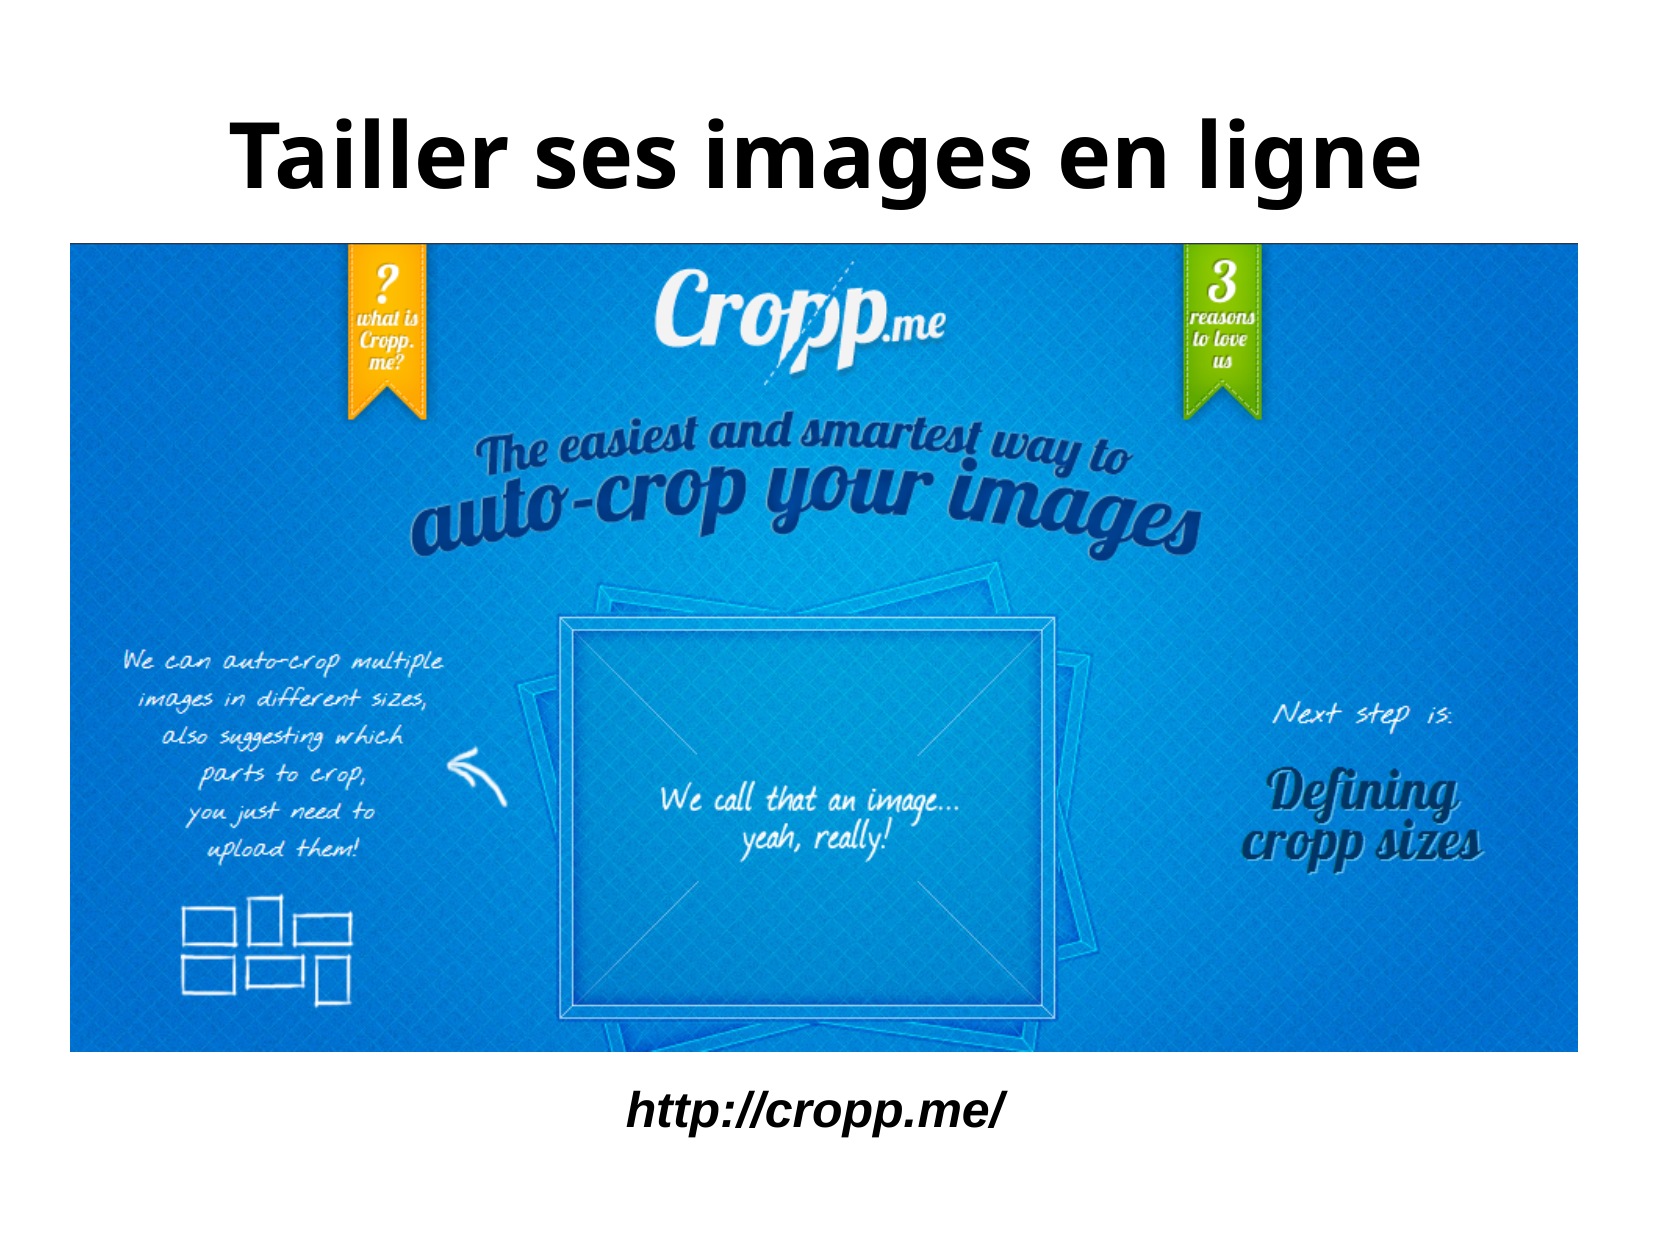

# Tailler ses images en ligne
http://cropp.me/